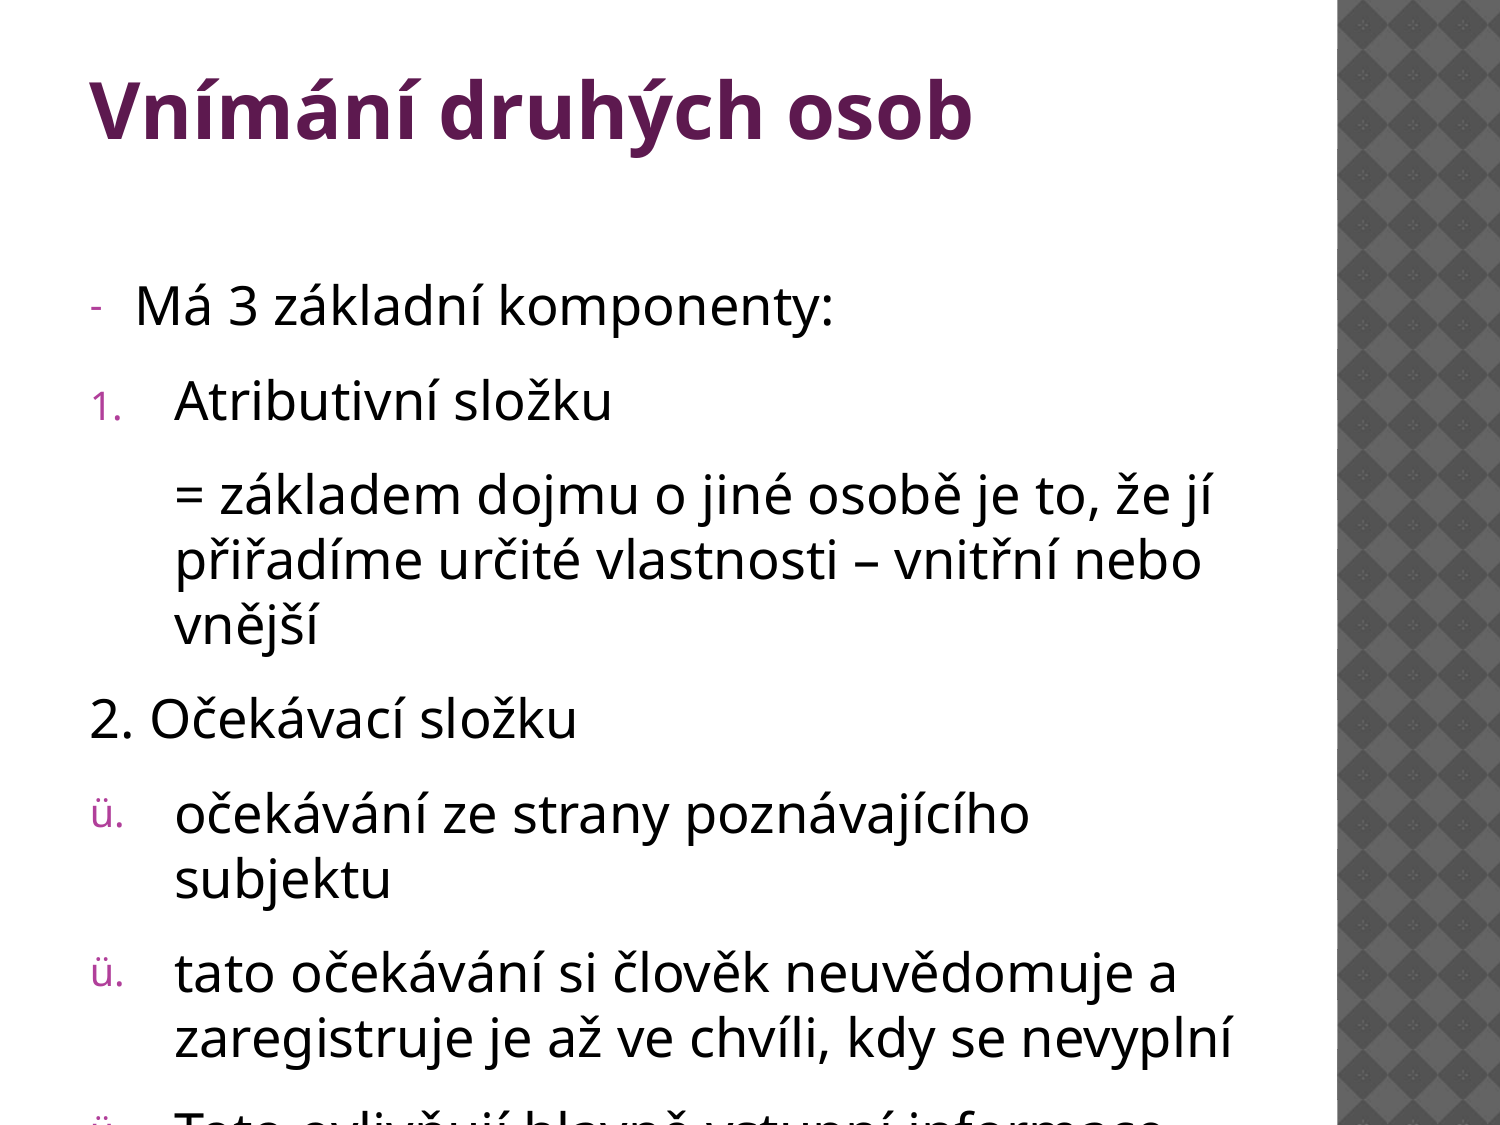

# Vnímání druhých osob
Má 3 základní komponenty:
Atributivní složku
	= základem dojmu o jiné osobě je to, že jí přiřadíme určité vlastnosti – vnitřní nebo vnější
2. Očekávací složku
očekávání ze strany poznávajícího subjektu
tato očekávání si člověk neuvědomuje a zaregistruje je až ve chvíli, kdy se nevyplní
Toto ovlivňují hlavně vstupní informace – tzn. – čeho si na druhé osobě všimneme
Často se jedinec zaměří na to, co od toho druhého potřebuje